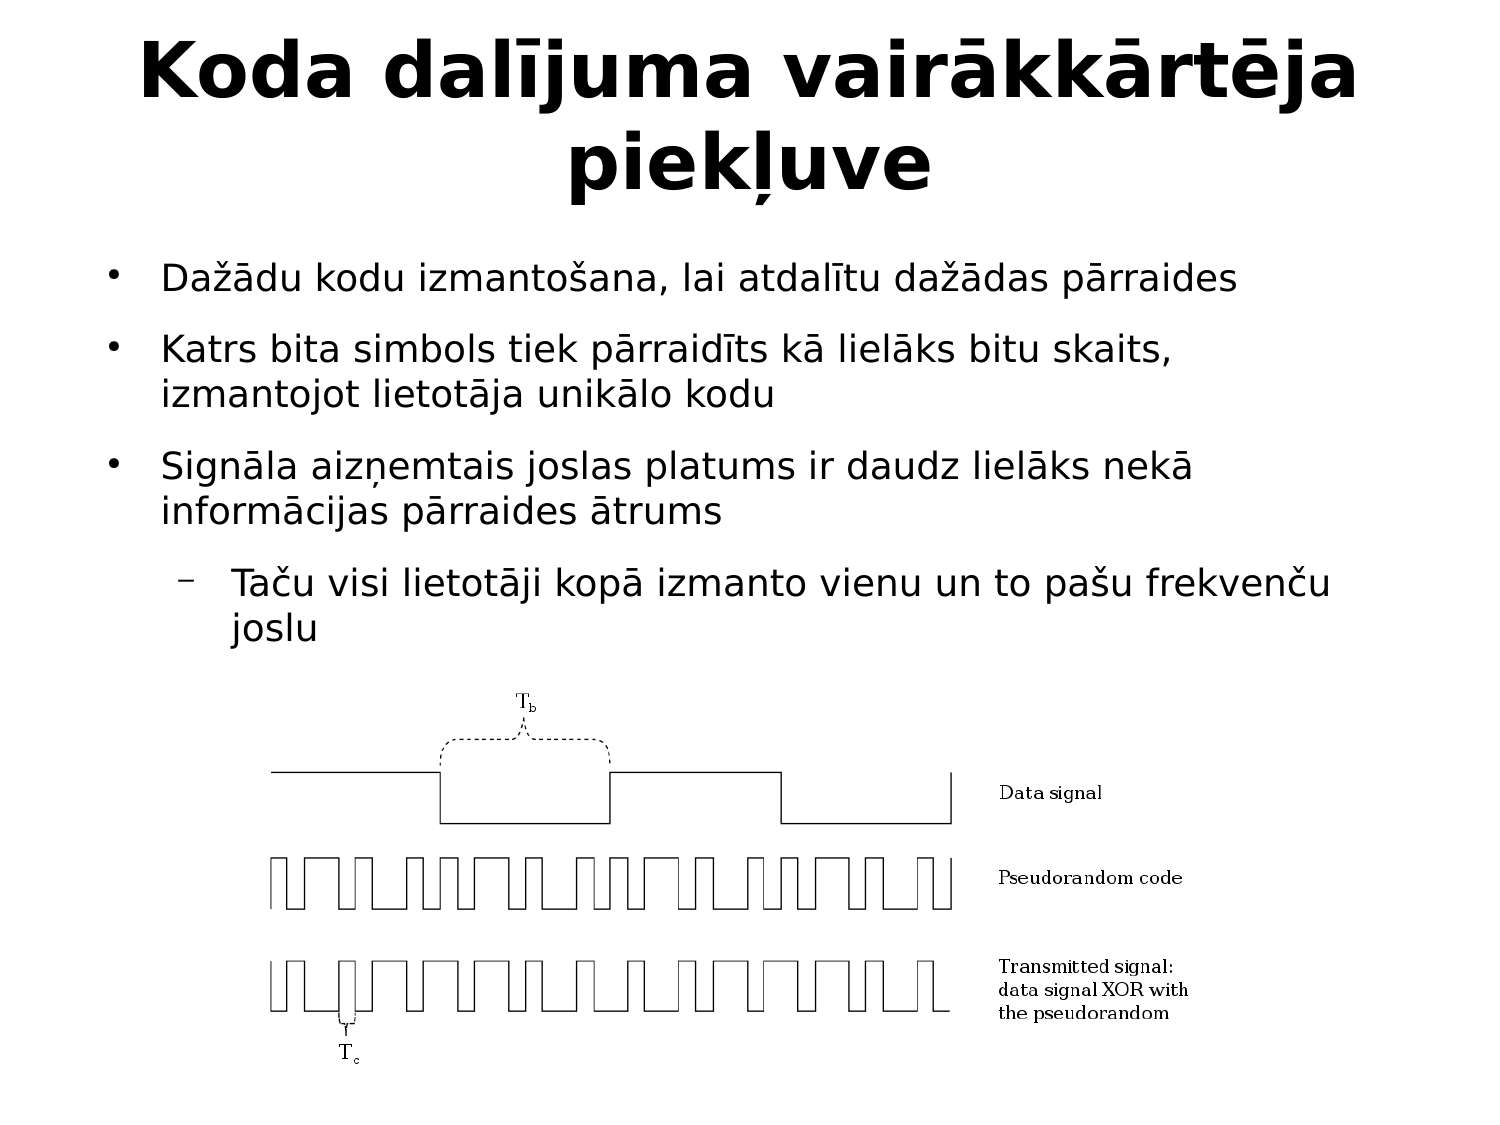

# Koda dalījuma vairākkārtēja piekļuve
Dažādu kodu izmantošana, lai atdalītu dažādas pārraides
Katrs bita simbols tiek pārraidīts kā lielāks bitu skaits, izmantojot lietotāja unikālo kodu
Signāla aizņemtais joslas platums ir daudz lielāks nekā informācijas pārraides ātrums
Taču visi lietotāji kopā izmanto vienu un to pašu frekvenču joslu